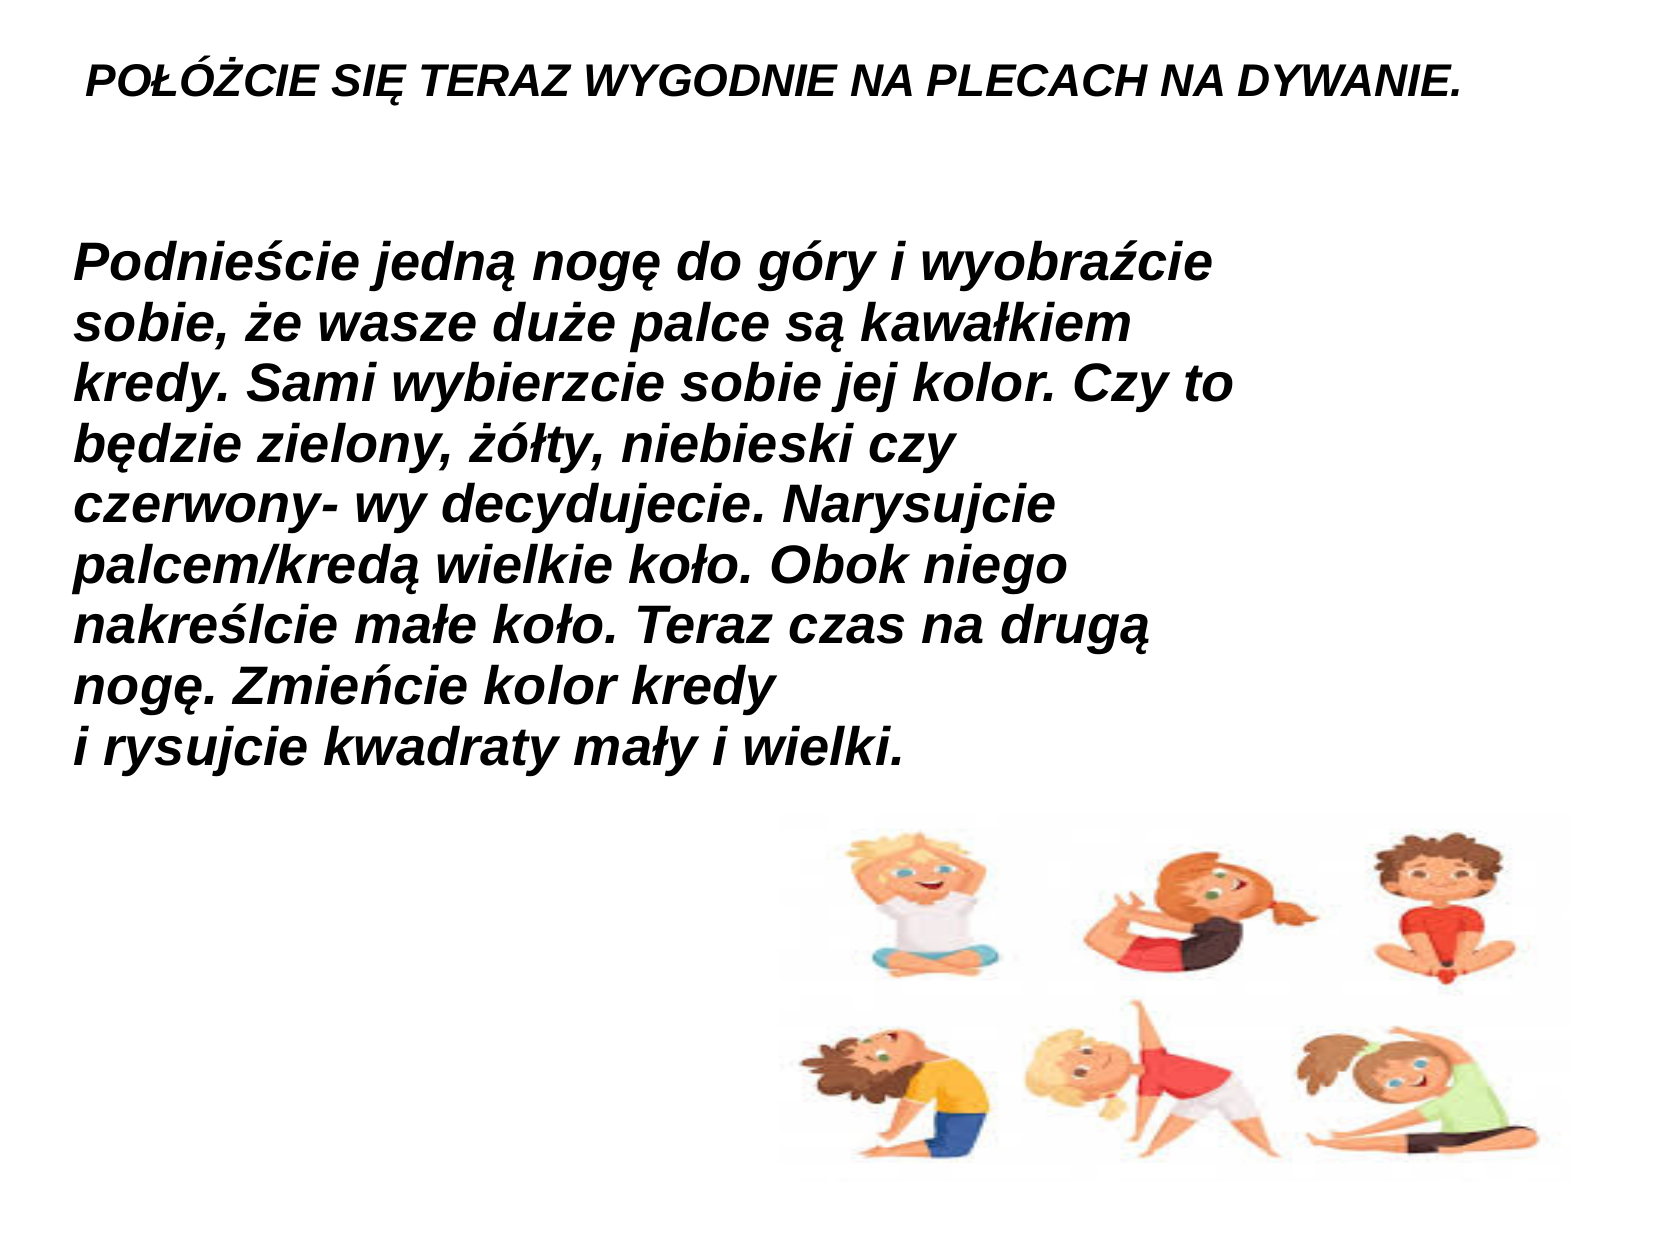

POŁÓŻCIE SIĘ TERAZ WYGODNIE NA PLECACH NA DYWANIE.
Podnieście jedną nogę do góry i wyobraźcie sobie, że wasze duże palce są kawałkiem kredy. Sami wybierzcie sobie jej kolor. Czy to będzie zielony, żółty, niebieski czy czerwony- wy decydujecie. Narysujcie palcem/kredą wielkie koło. Obok niego nakreślcie małe koło. Teraz czas na drugą nogę. Zmieńcie kolor kredy
i rysujcie kwadraty mały i wielki.